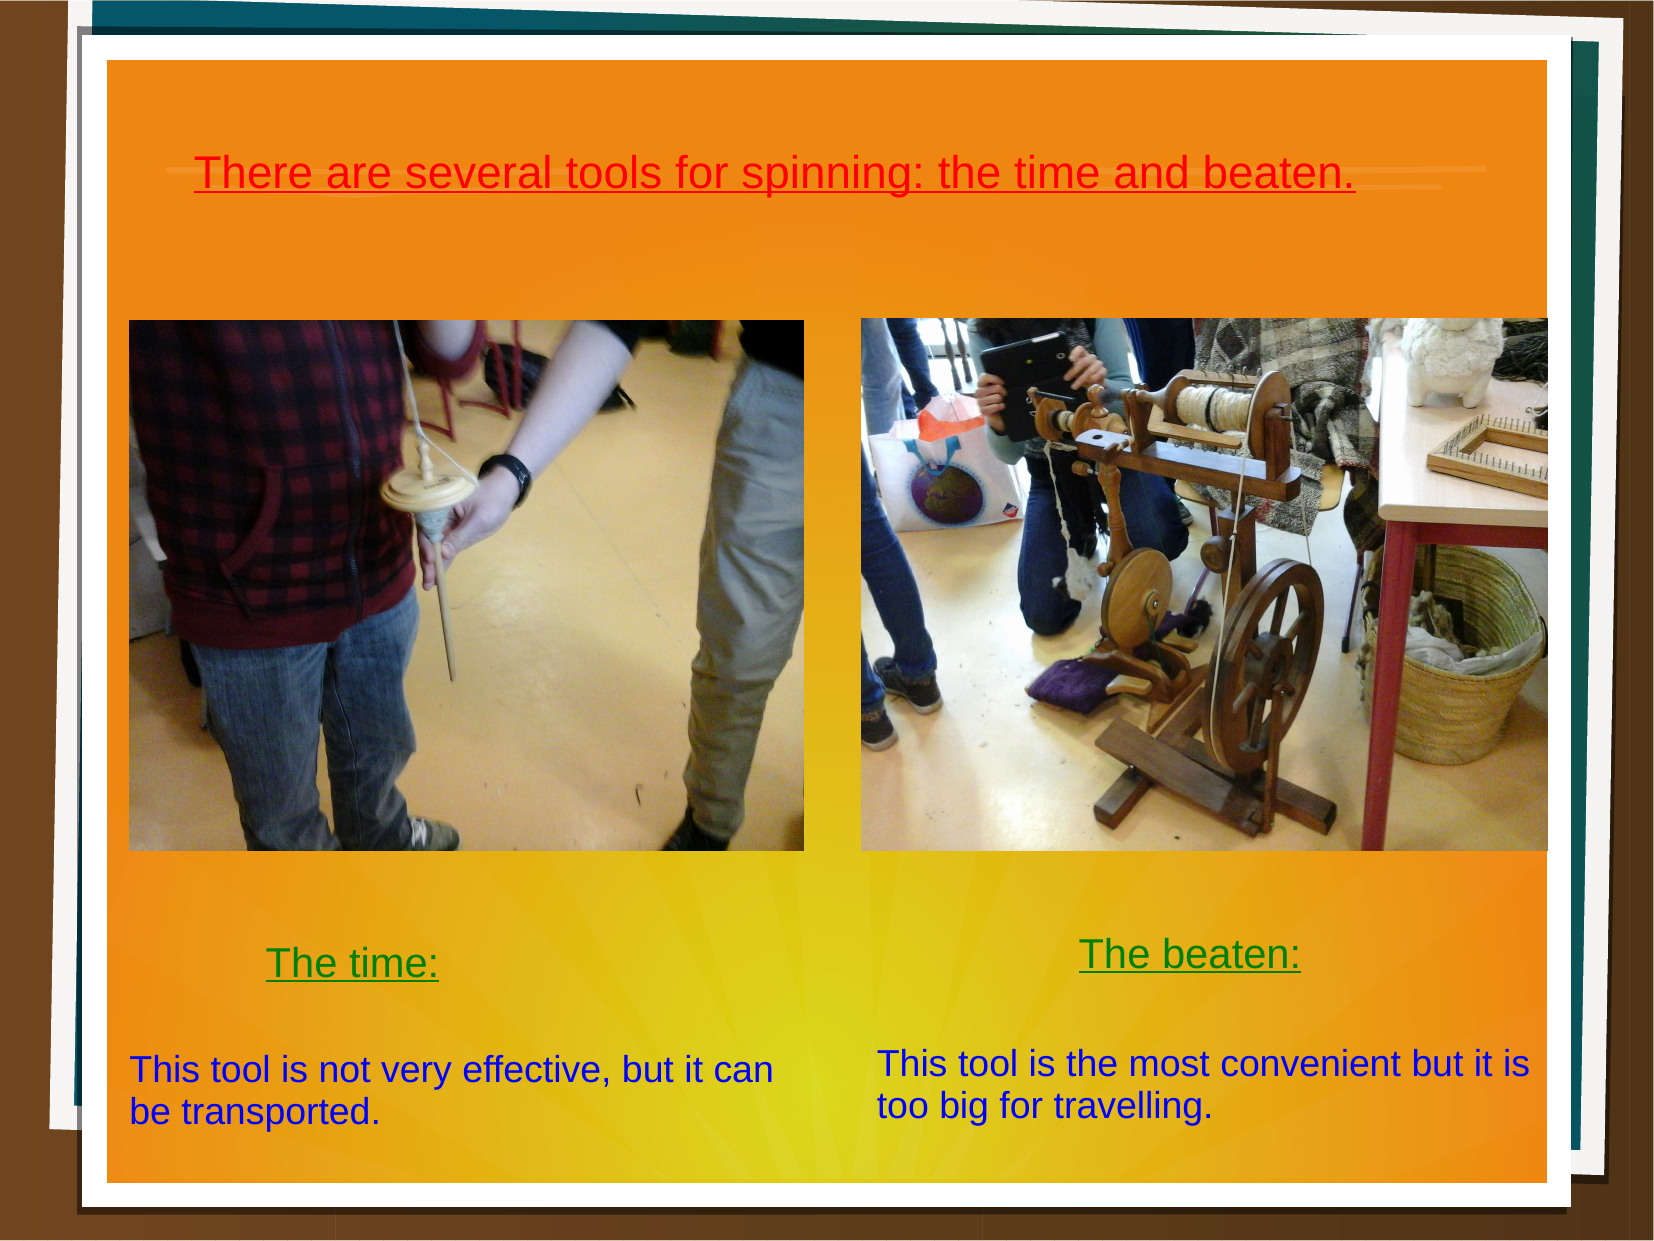

There are several tools for spinning: the time and beaten.
The time:
The beaten:
This tool is the most convenient but it is too big for travelling.
This tool is not very effective, but it can be transported.